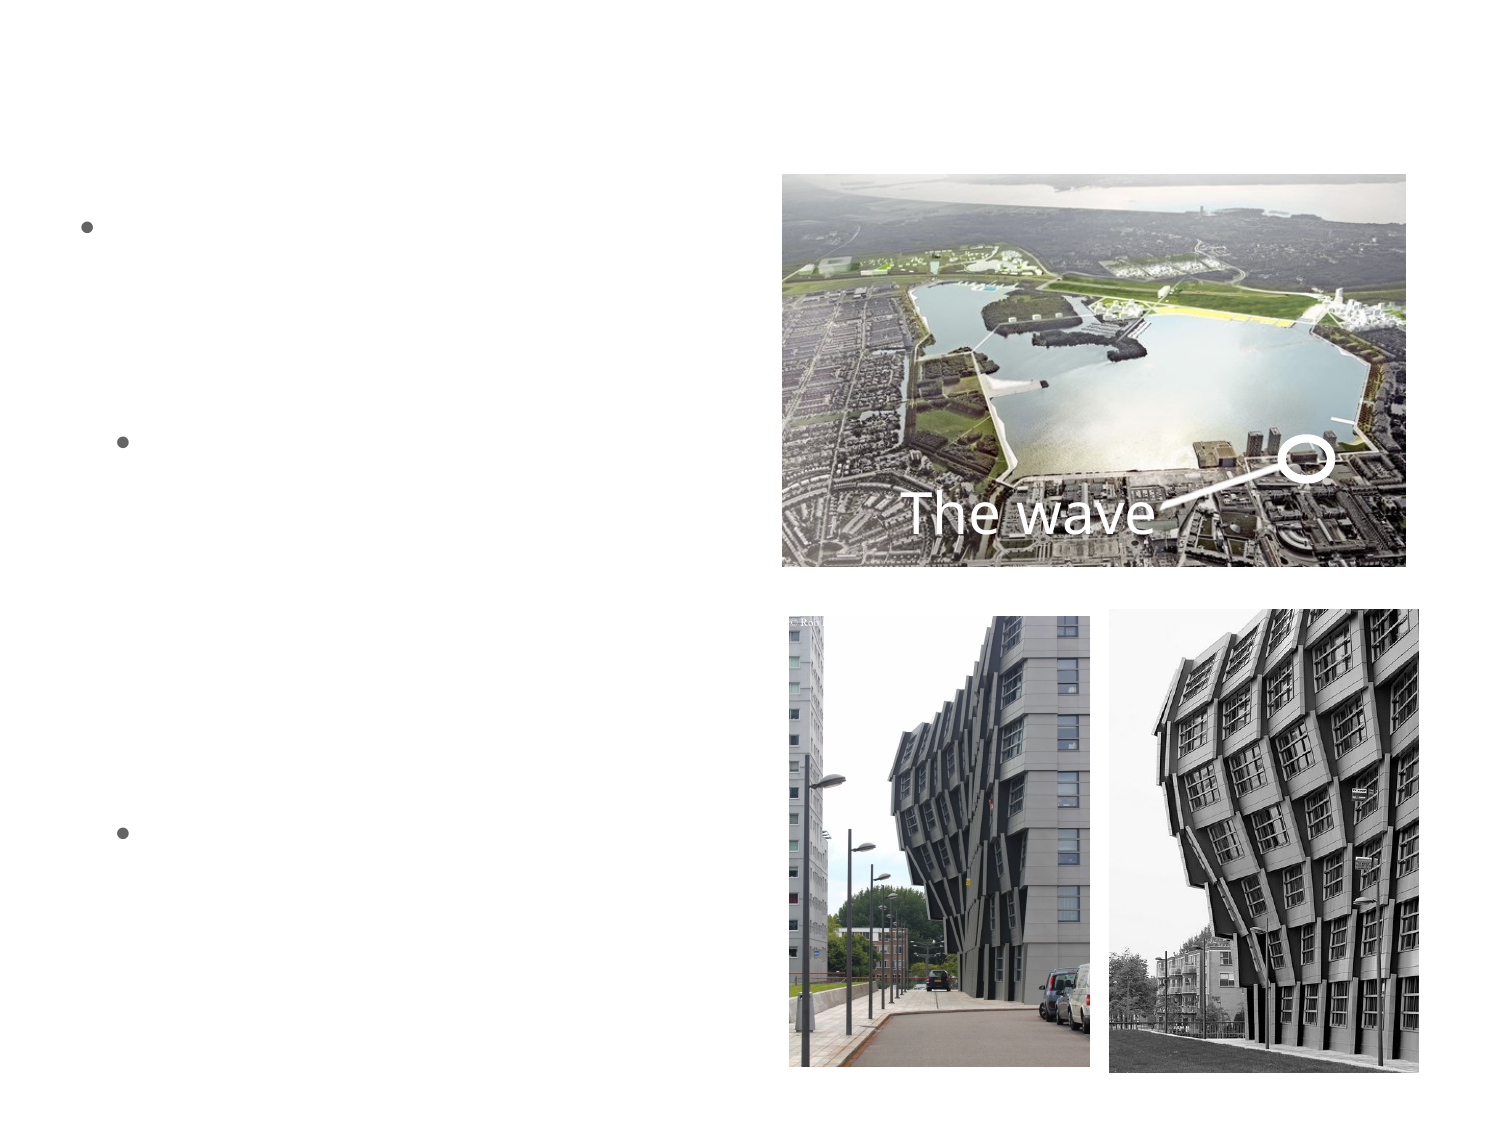

# how was it build?
The 7-storey building was constructed in tunnel construction.
This means that by means of tunnel formwork the walls and floors are simultaneously poured into concrete.
Every apartment is a kind of tunnel. There are a whole series of them next to each other. One tunnel protrudes slightly further than the other, causing the facade to wave.
The scaly facade is constructed from coated gray-green aluminum parts over timber frame construction elements. The color of the facade corresponds to the gray waves of the Weerwater.
The wave